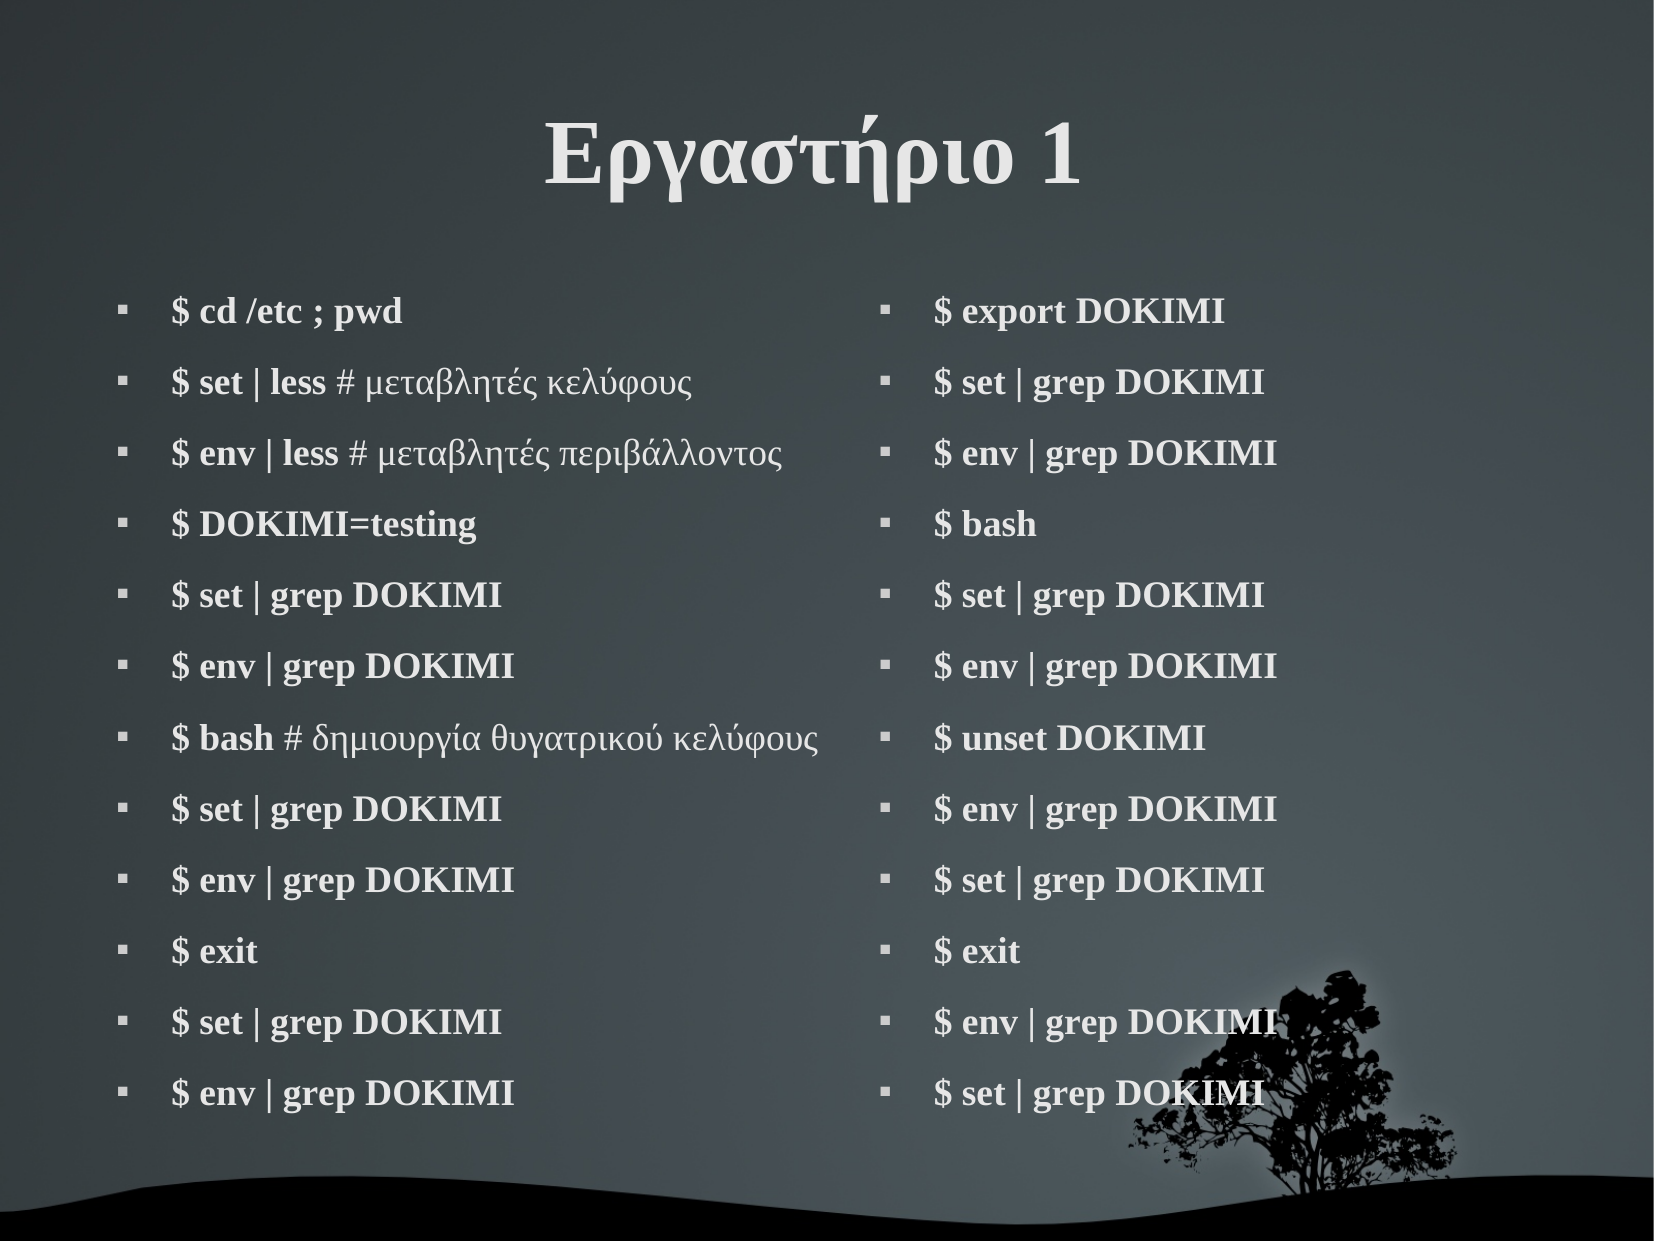

Εργαστήριο 1
# $ cd /etc ; pwd
$ set | less # μεταβλητές κελύφους
$ env | less # μεταβλητές περιβάλλοντος
$ DOKIMI=testing
$ set | grep DOKIMI
$ env | grep DOKIMI
$ bash # δημιουργία θυγατρικού κελύφους
$ set | grep DOKIMI
$ env | grep DOKIMI
$ exit
$ set | grep DOKIMI
$ env | grep DOKIMI
$ export DOKIMI
$ set | grep DOKIMI
$ env | grep DOKIMI
$ bash
$ set | grep DOKIMI
$ env | grep DOKIMI
$ unset DOKIMI
$ env | grep DOKIMI
$ set | grep DOKIMI
$ exit
$ env | grep DOKIMI
$ set | grep DOKIMI